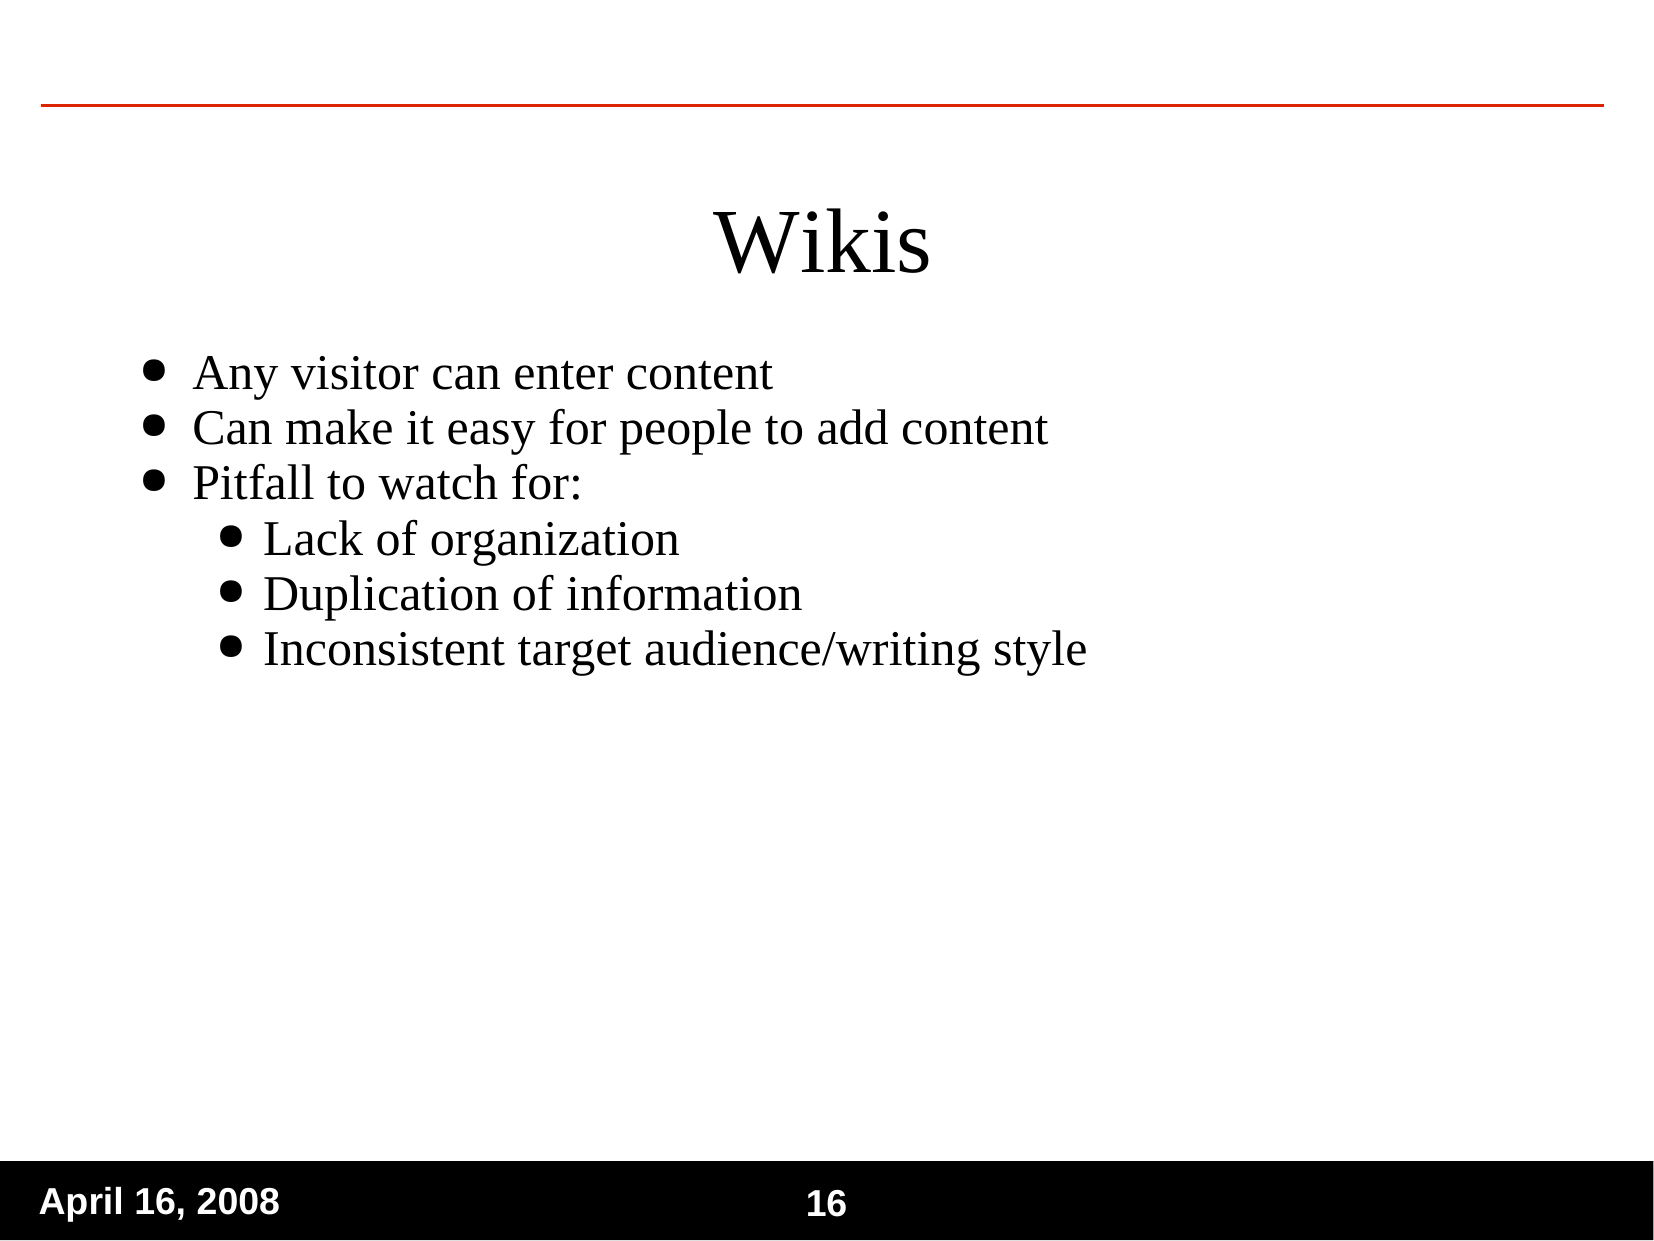

# Wikis
Any visitor can enter content
Can make it easy for people to add content
Pitfall to watch for:
Lack of organization
Duplication of information
Inconsistent target audience/writing style